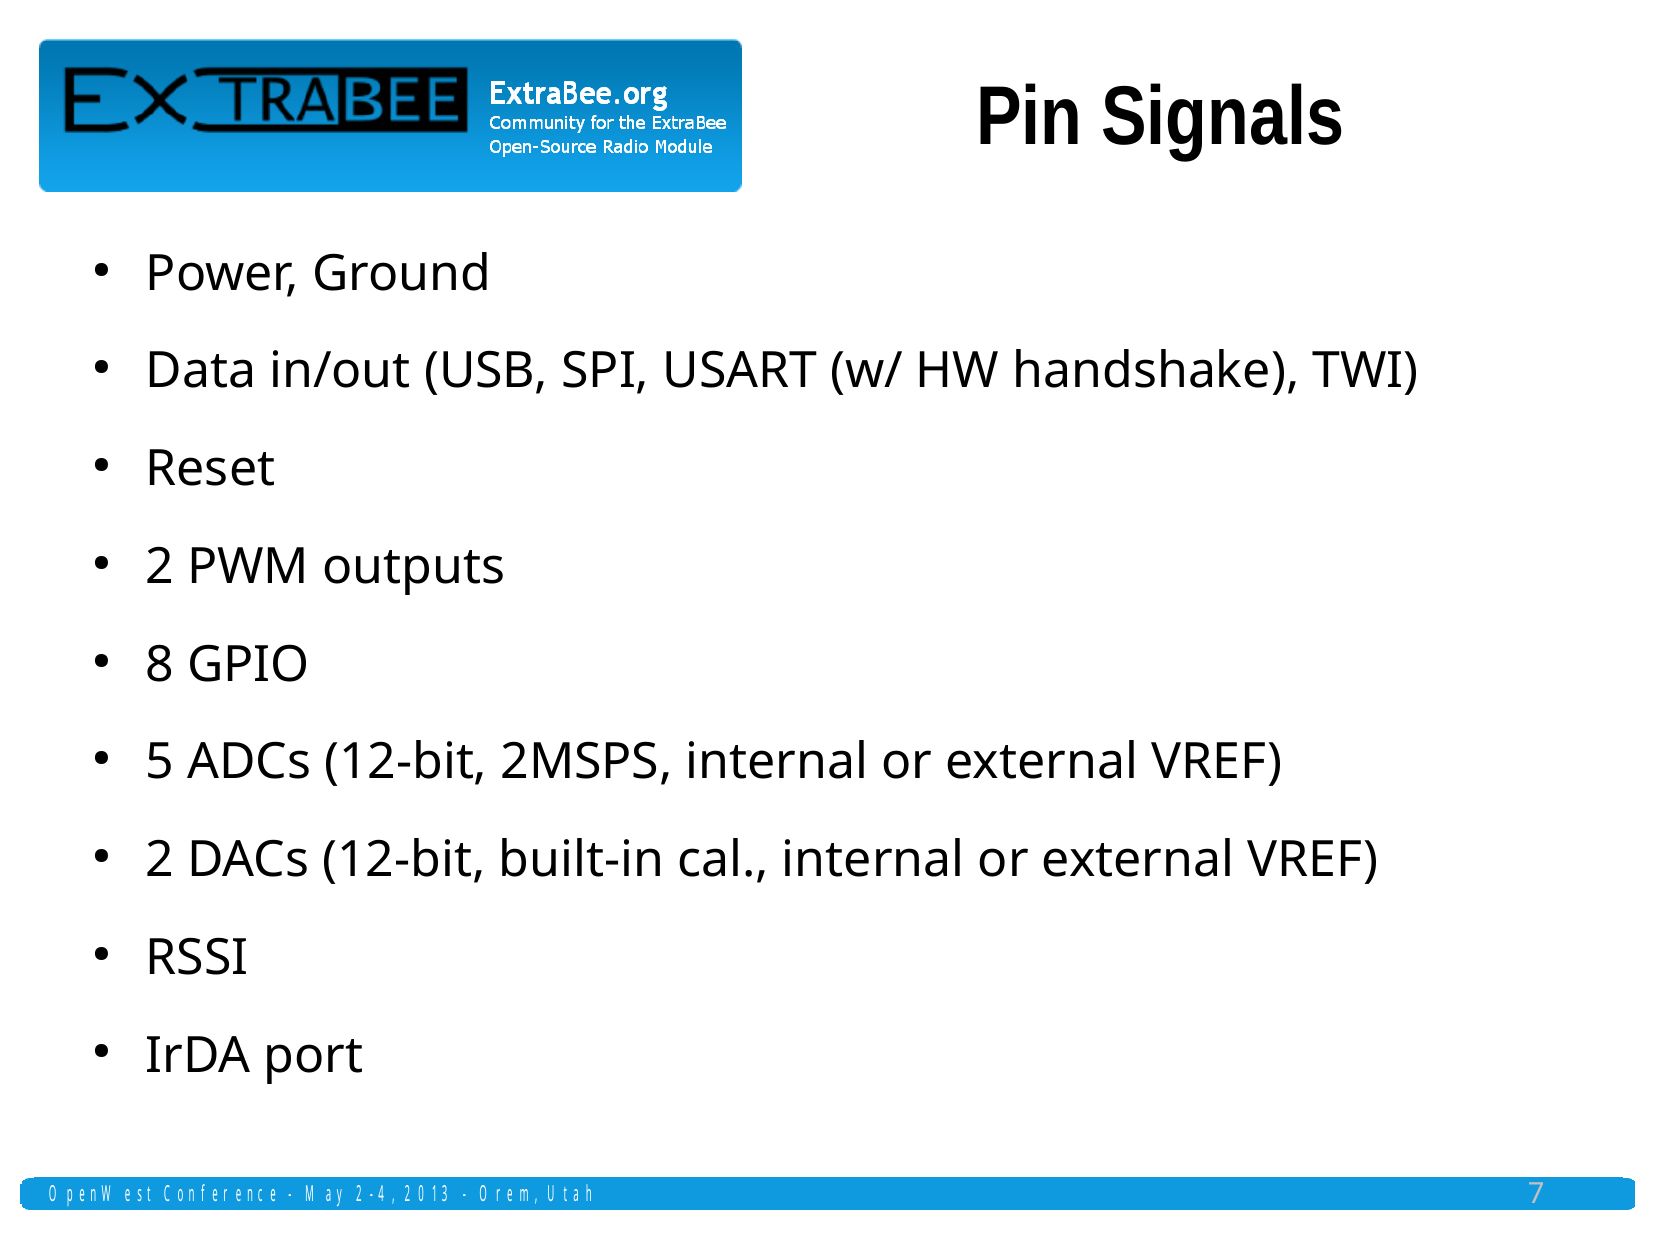

# Pin Signals
Power, Ground
Data in/out (USB, SPI, USART (w/ HW handshake), TWI)
Reset
2 PWM outputs
8 GPIO
5 ADCs (12-bit, 2MSPS, internal or external VREF)
2 DACs (12-bit, built-in cal., internal or external VREF)
RSSI
IrDA port